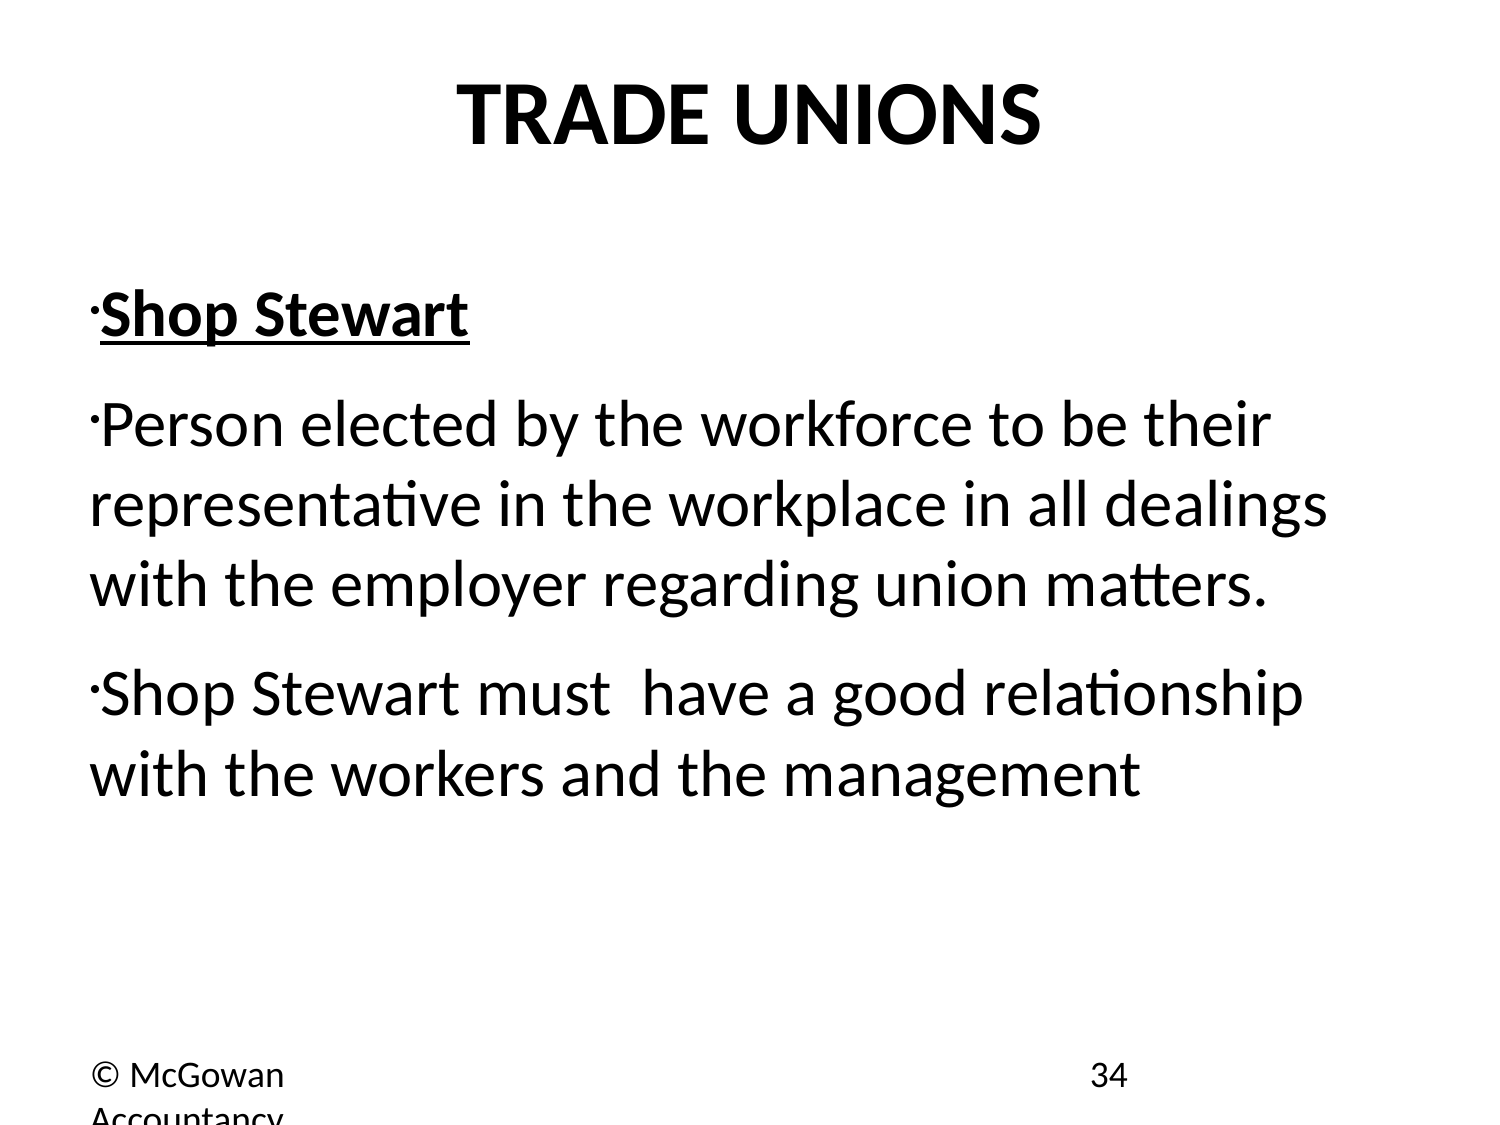

# TRADE UNIONS
Shop Stewart
Person elected by the workforce to be their representative in the workplace in all dealings with the employer regarding union matters.
Shop Stewart must have a good relationship with the workers and the management
© McGowan Accountancy Services
34